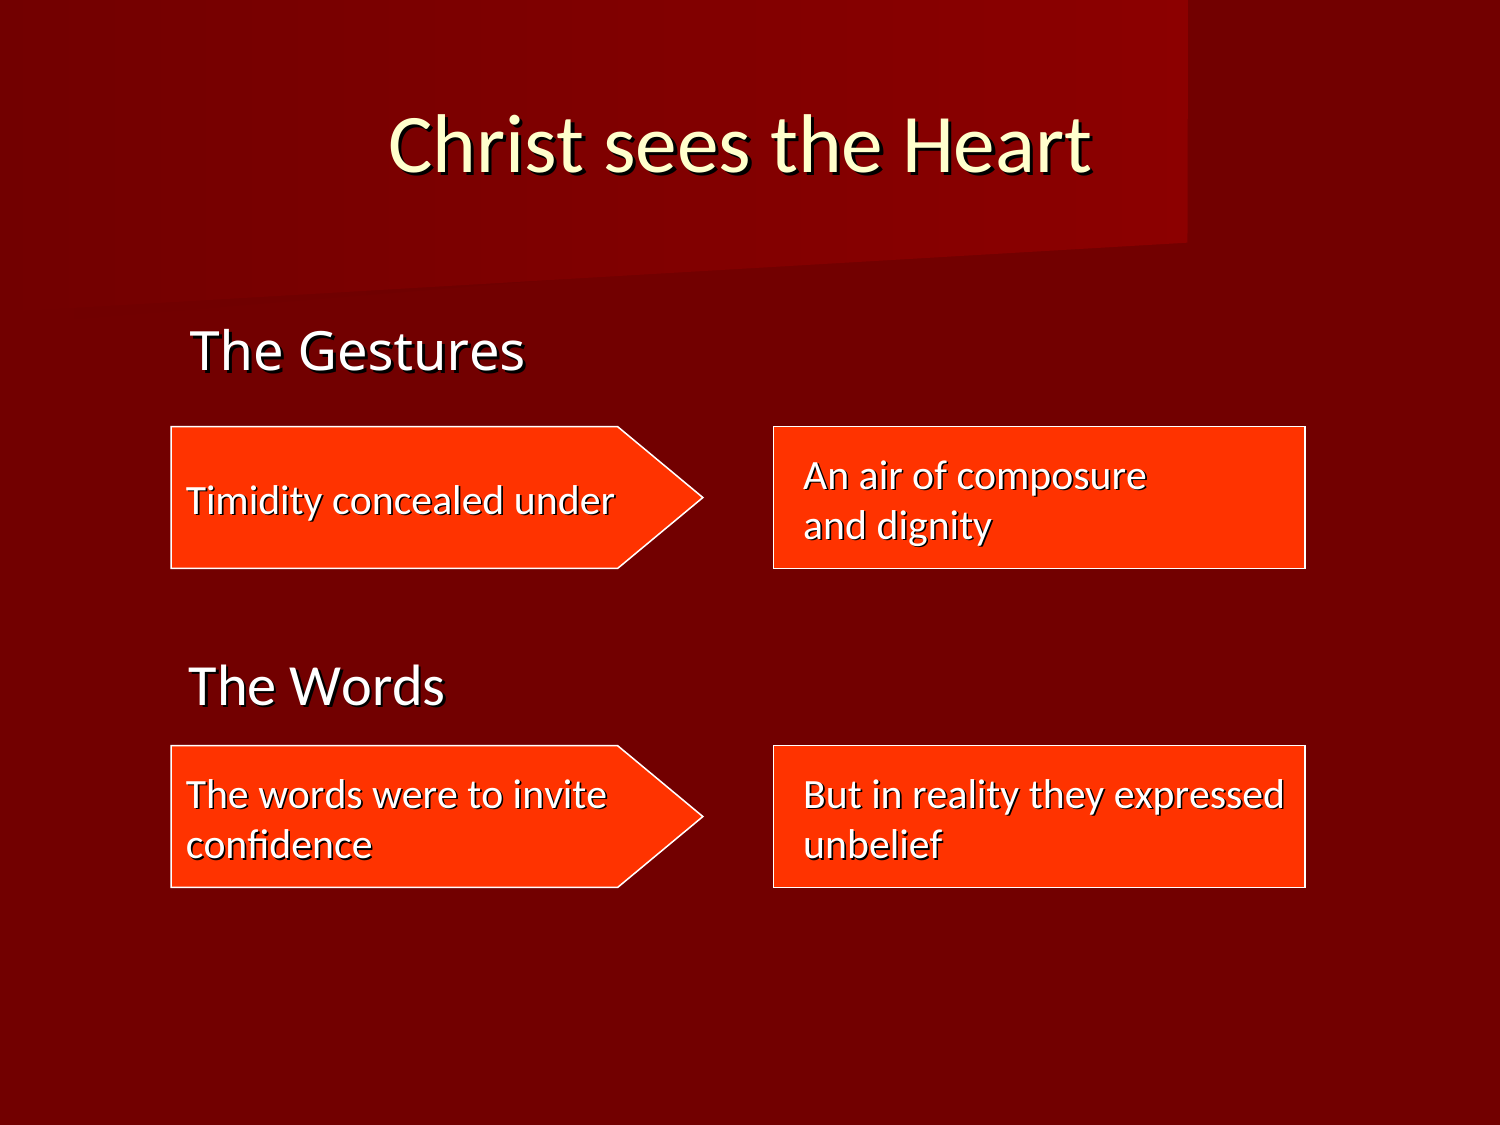

# Christ sees the Heart
The Gestures
Timidity concealed under
An air of composure
and dignity
The Words
The words were to invite confidence
But in reality they expressed unbelief